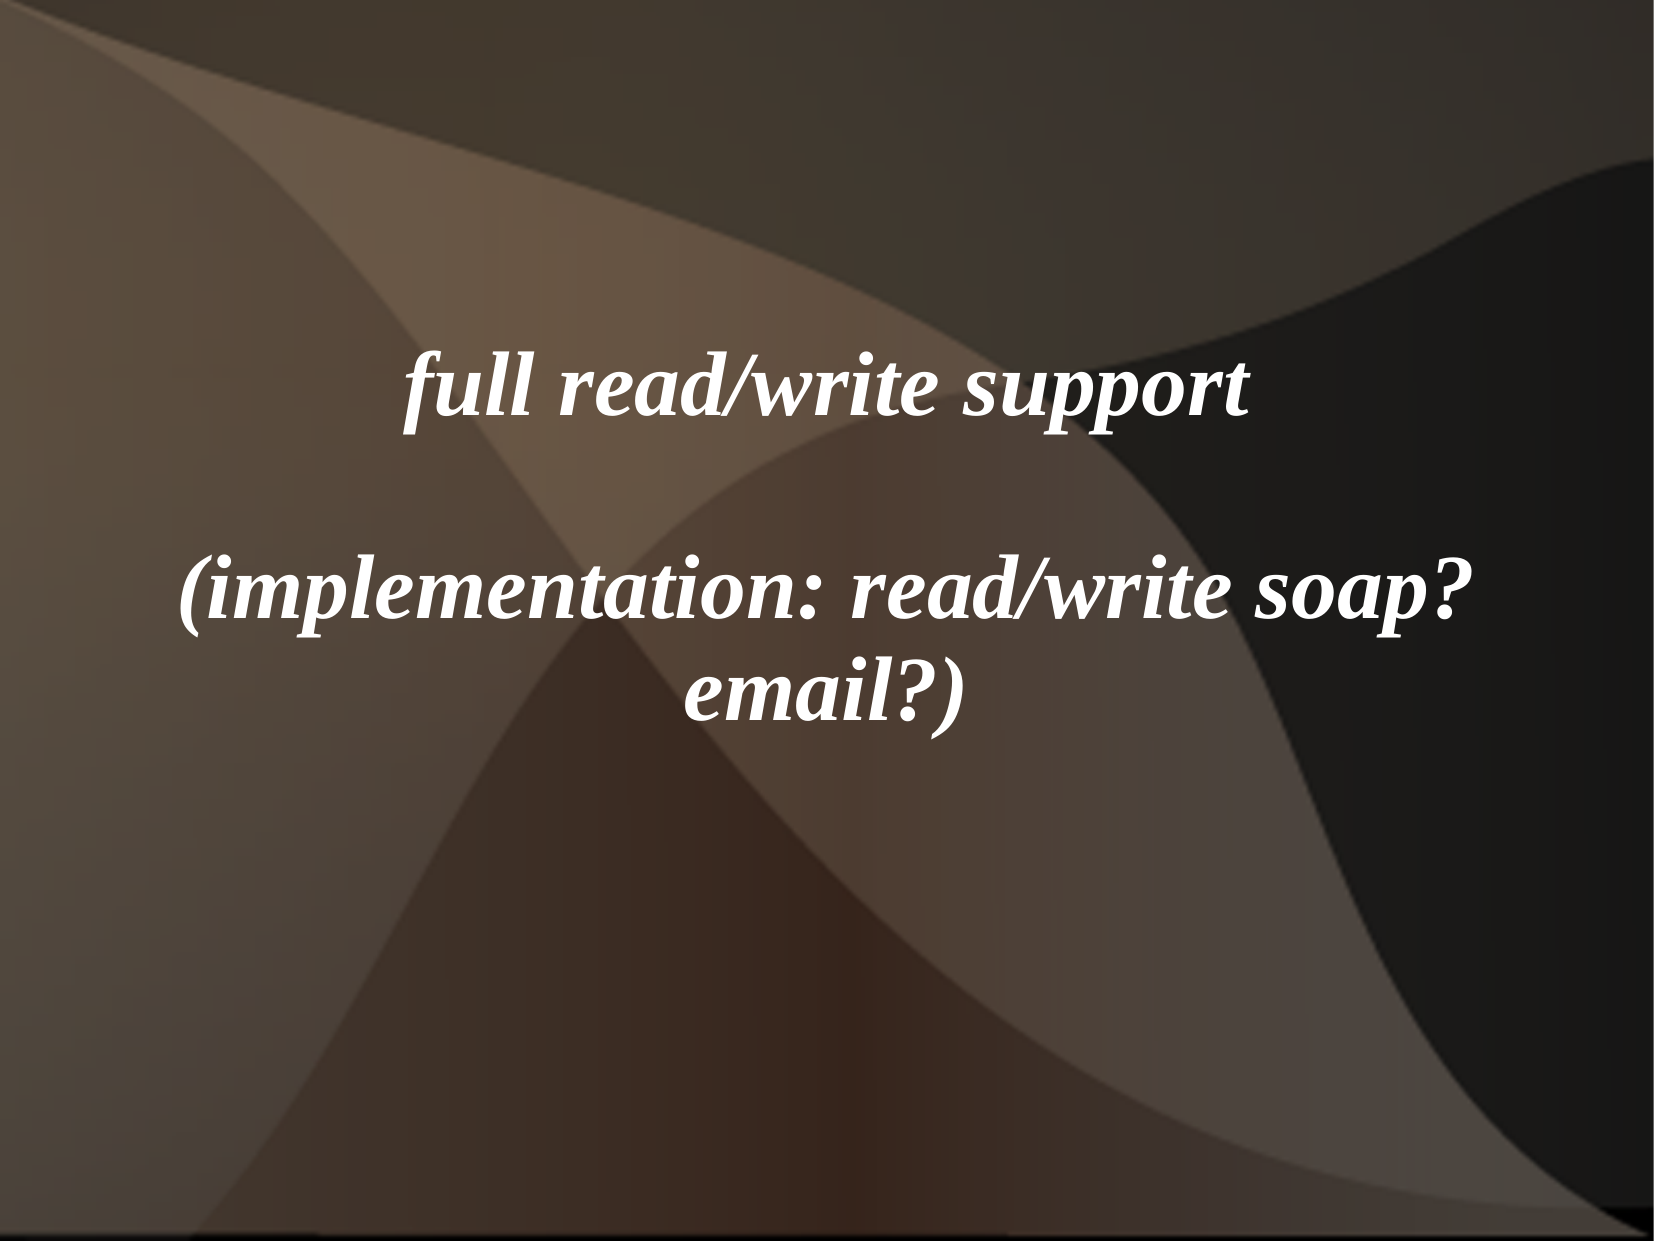

# full read/write support (implementation: read/write soap? email?)